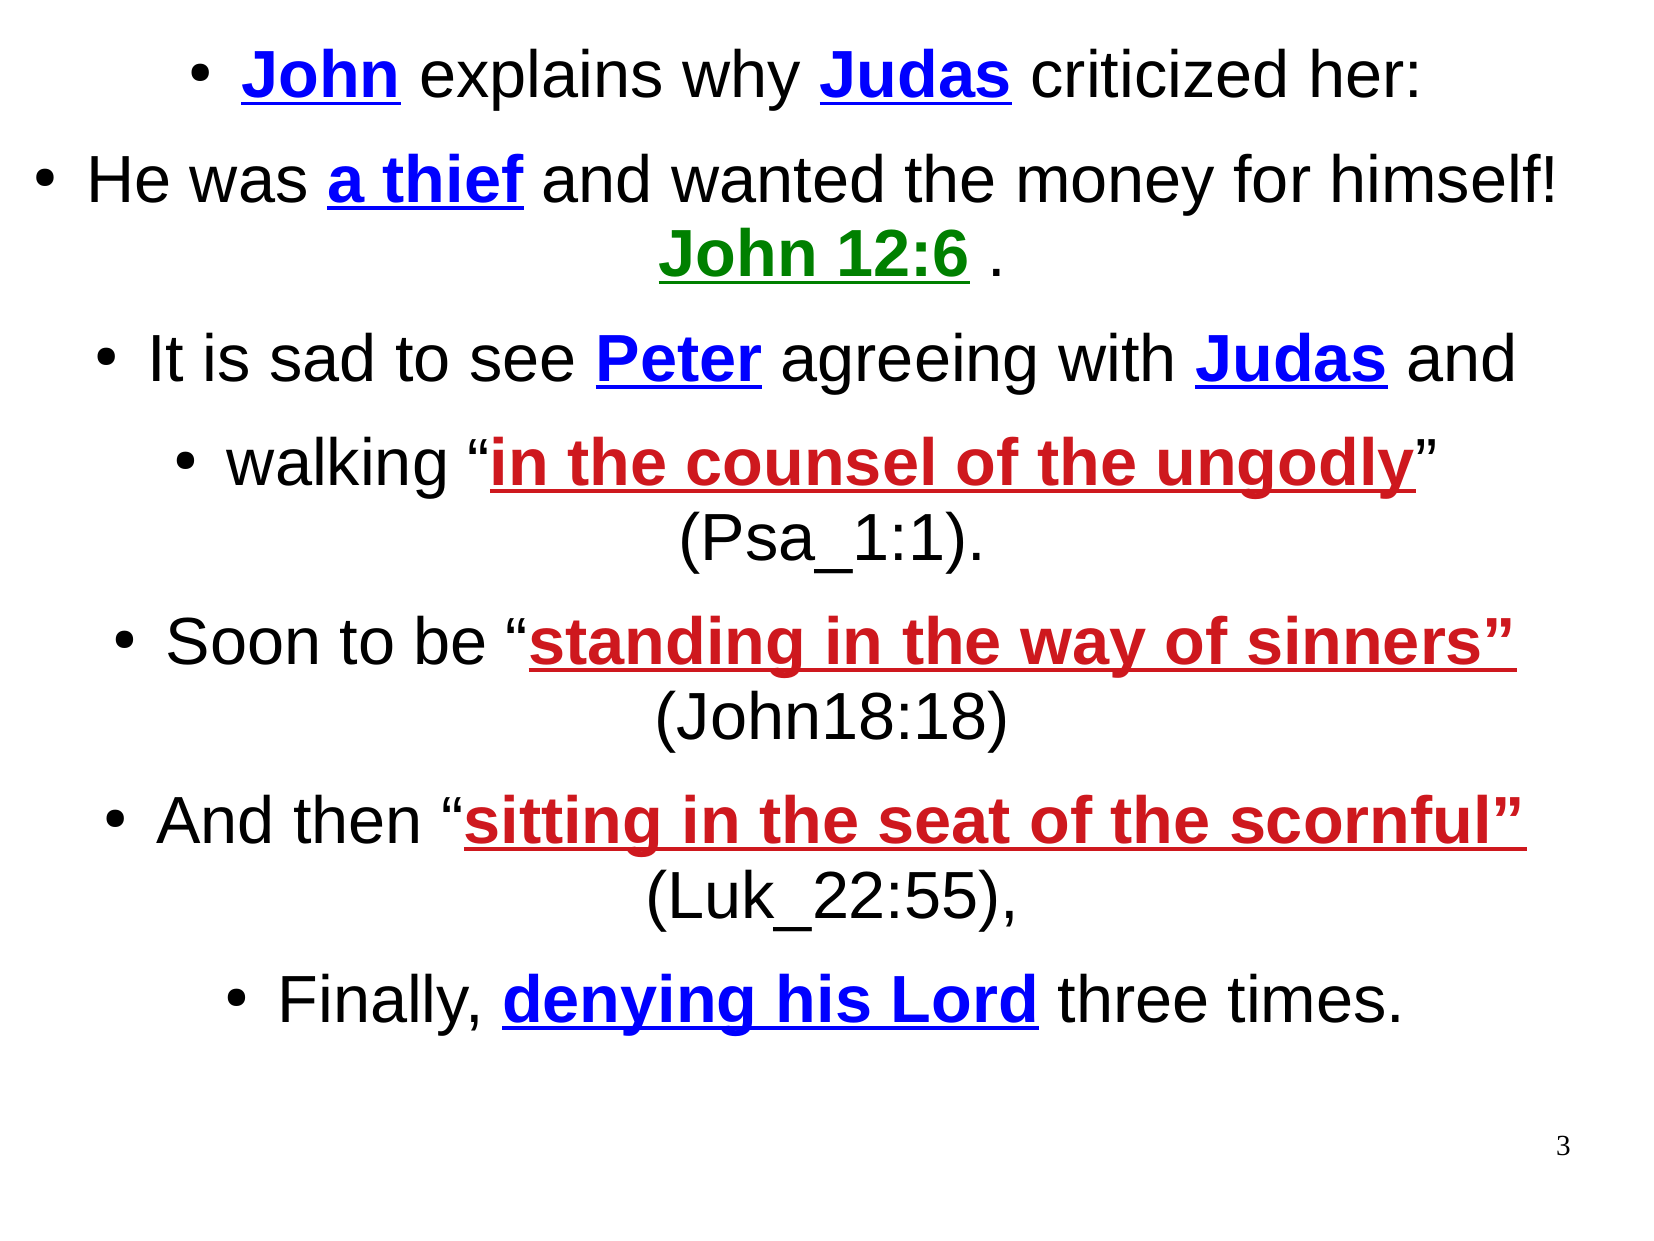

# John explains why Judas criticized her:
He was a thief and wanted the money for himself! John 12:6 .
It is sad to see Peter agreeing with Judas and
walking “in the counsel of the ungodly”
(Psa_1:1).
Soon to be “standing in the way of sinners” (John18:18)
And then “sitting in the seat of the scornful” (Luk_22:55),
Finally, denying his Lord three times.
3